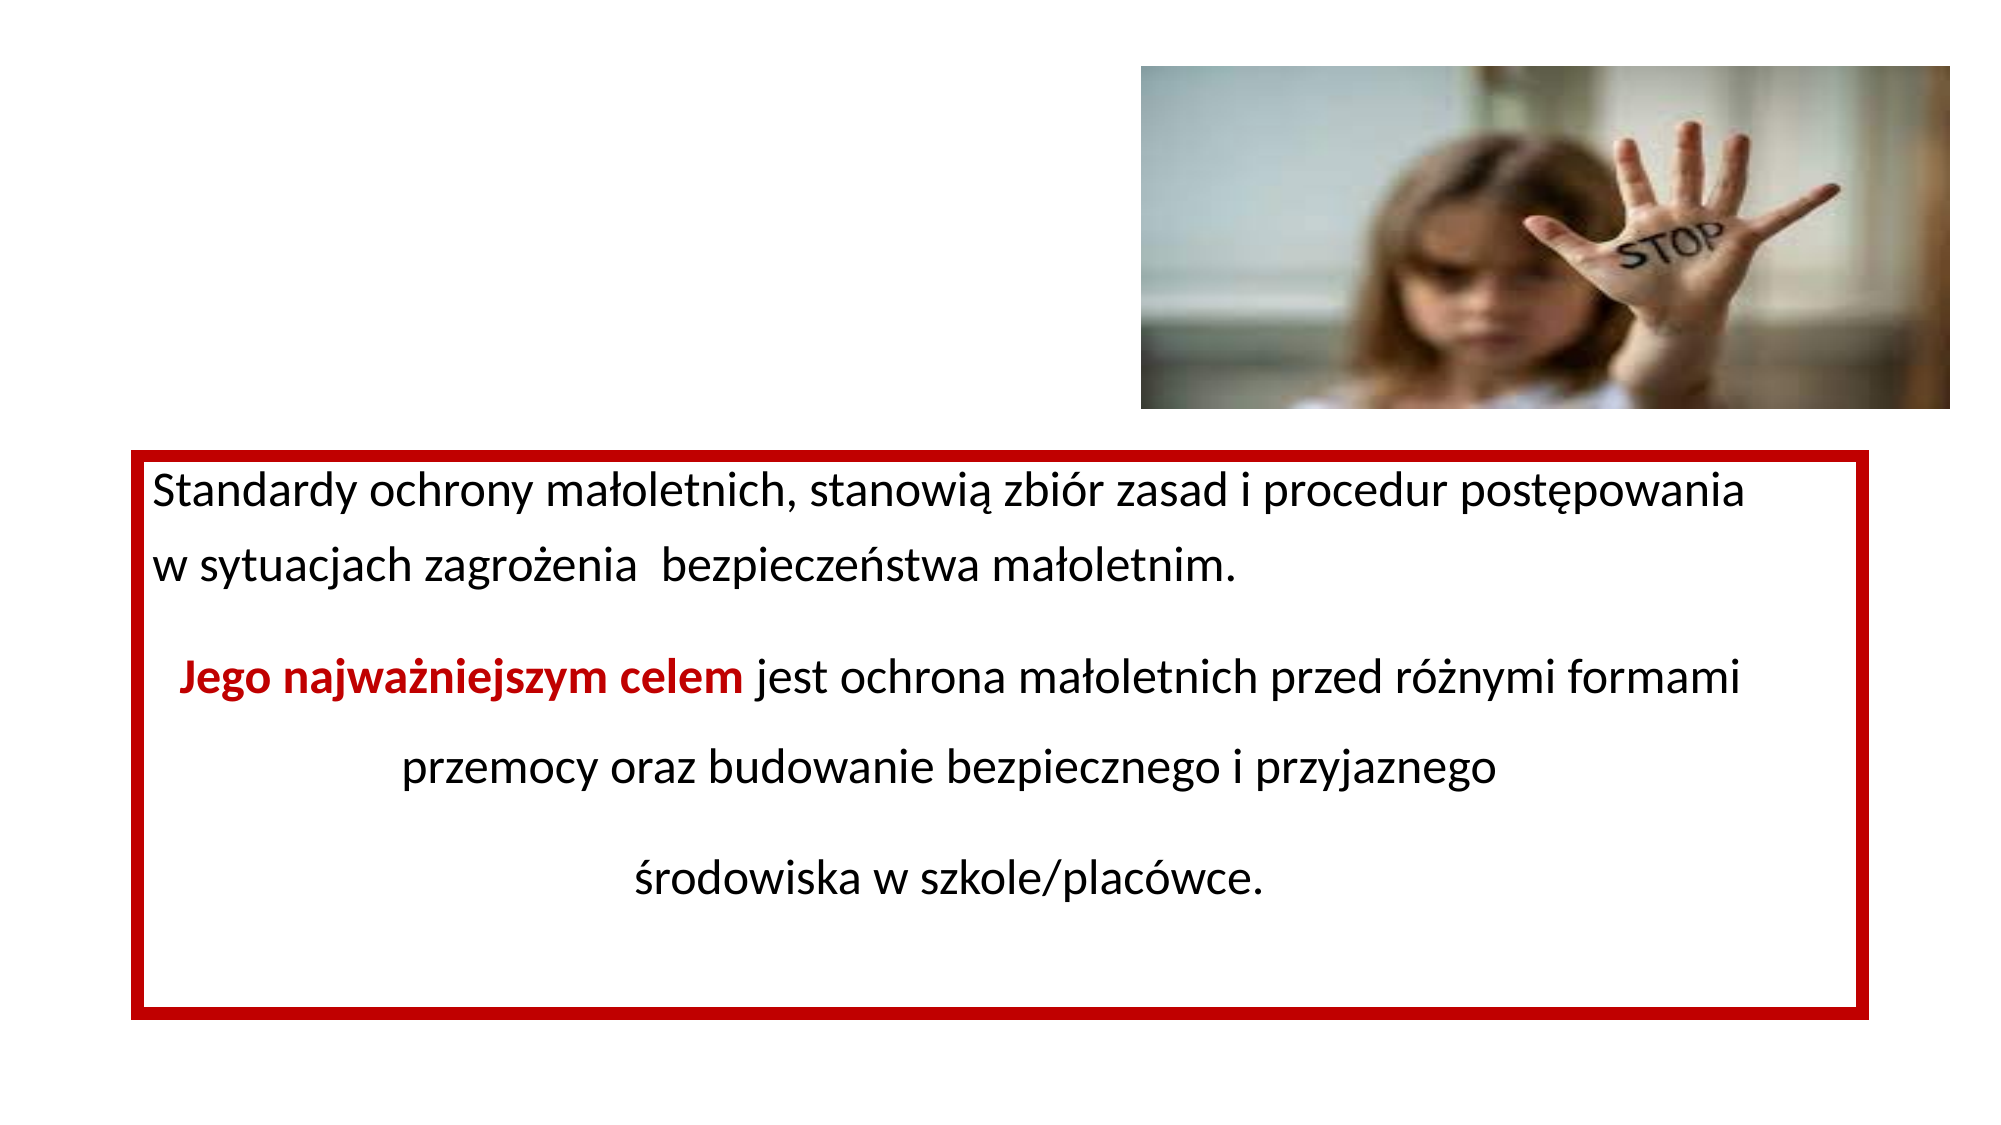

#
Standardy ochrony małoletnich, stanowią zbiór zasad i procedur postępowania
w sytuacjach zagrożenia bezpieczeństwa małoletnim.
 Jego najważniejszym celem jest ochrona małoletnich przed różnymi formami przemocy oraz budowanie bezpiecznego i przyjaznego
środowiska w szkole/placówce.